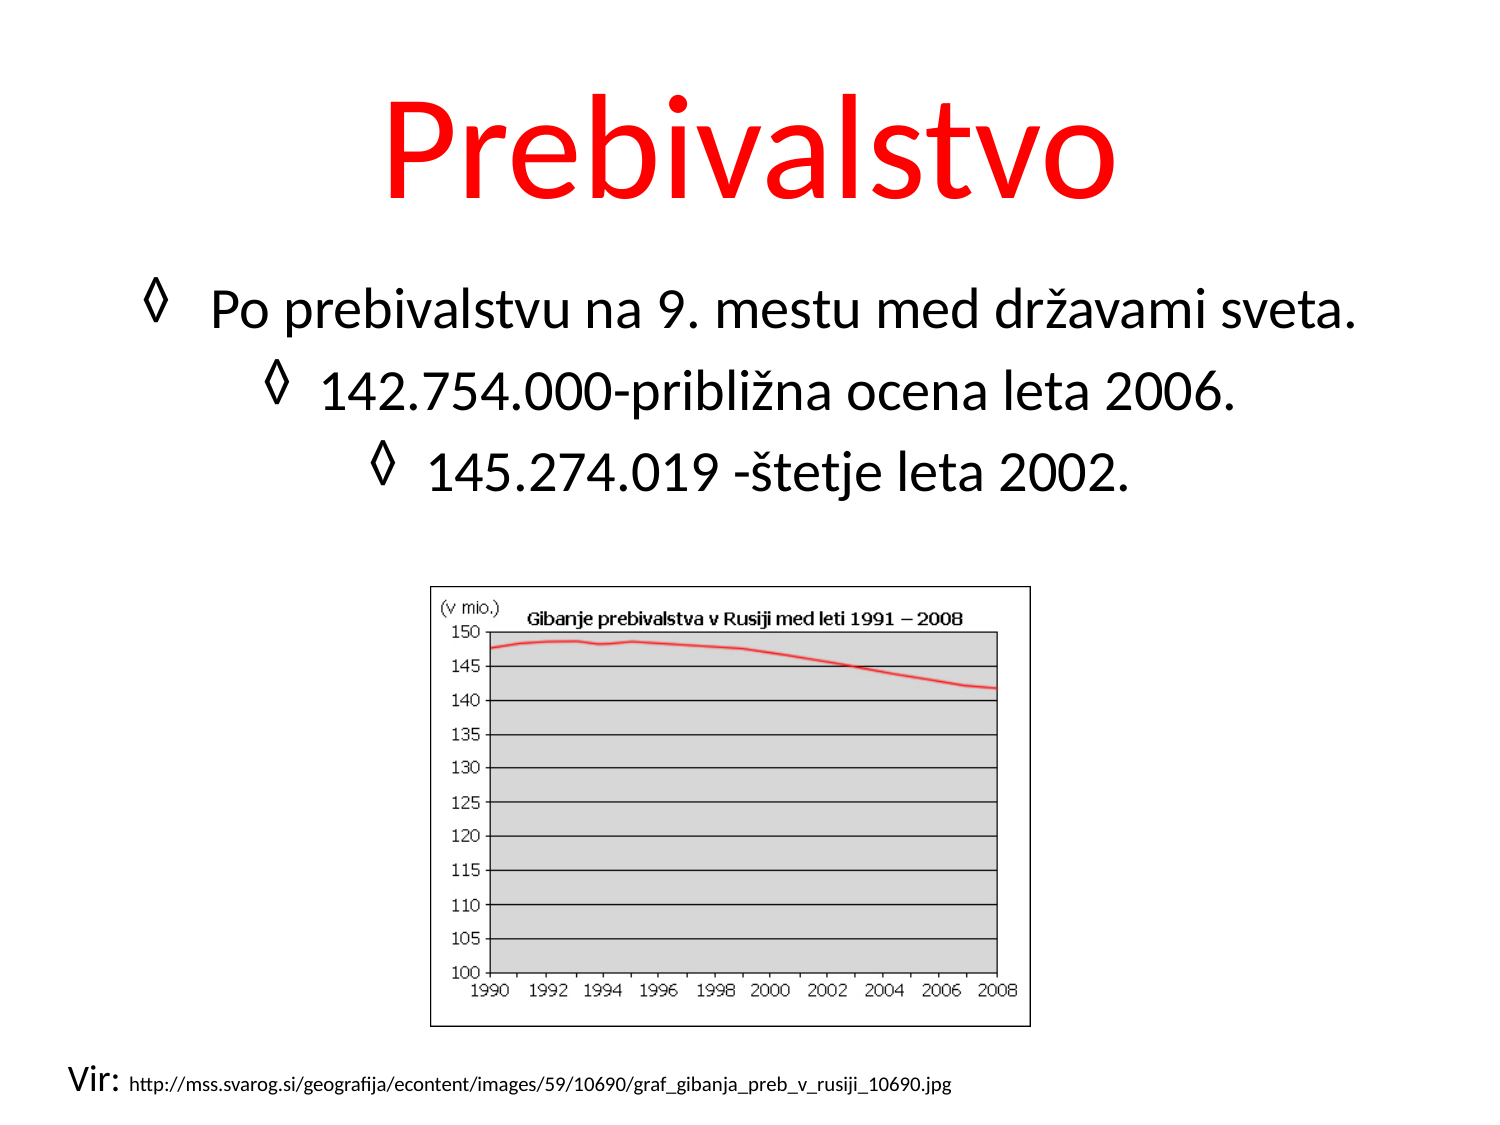

# Prebivalstvo
 Po prebivalstvu na 9. mestu med državami sveta.
142.754.000-približna ocena leta 2006.
145.274.019 -štetje leta 2002.
Vir: http://mss.svarog.si/geografija/econtent/images/59/10690/graf_gibanja_preb_v_rusiji_10690.jpg